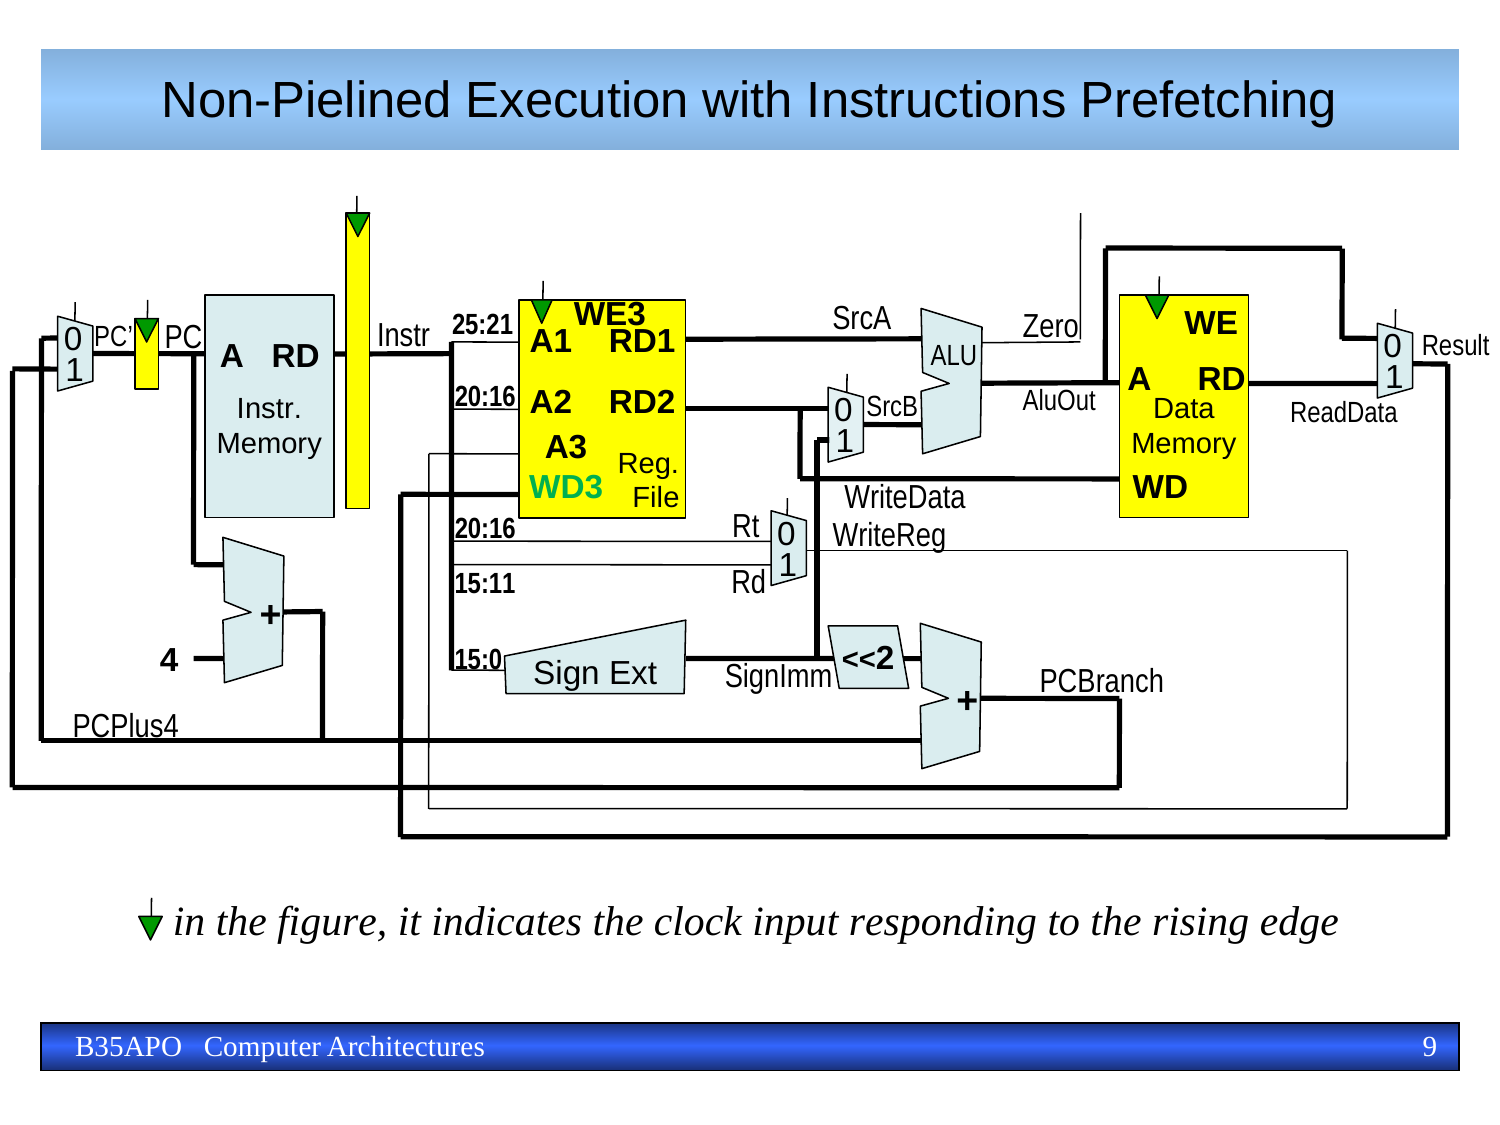

# Non-Pielined Execution with Instructions Prefetching
WE3
Reg.
 File
A1 RD1
A2 RD2
A3
WD3
WE
Data Memory
A RD
WD
Instr. Memory
A RD
0
1
0
1
0
1
0
1
+
Sign Ext
+
<<2
SrcA
Zero
25:21
Instr
PC
PC’
Result
ALU
20:16
AluOut
SrcB
ReadData
WriteData
Rt
20:16
WriteReg
Rd
15:11
4
15:0
SignImm
PCBranch
PCPlus4
in the figure, it indicates the clock input responding to the rising edge
B35APO Computer Architectures
9